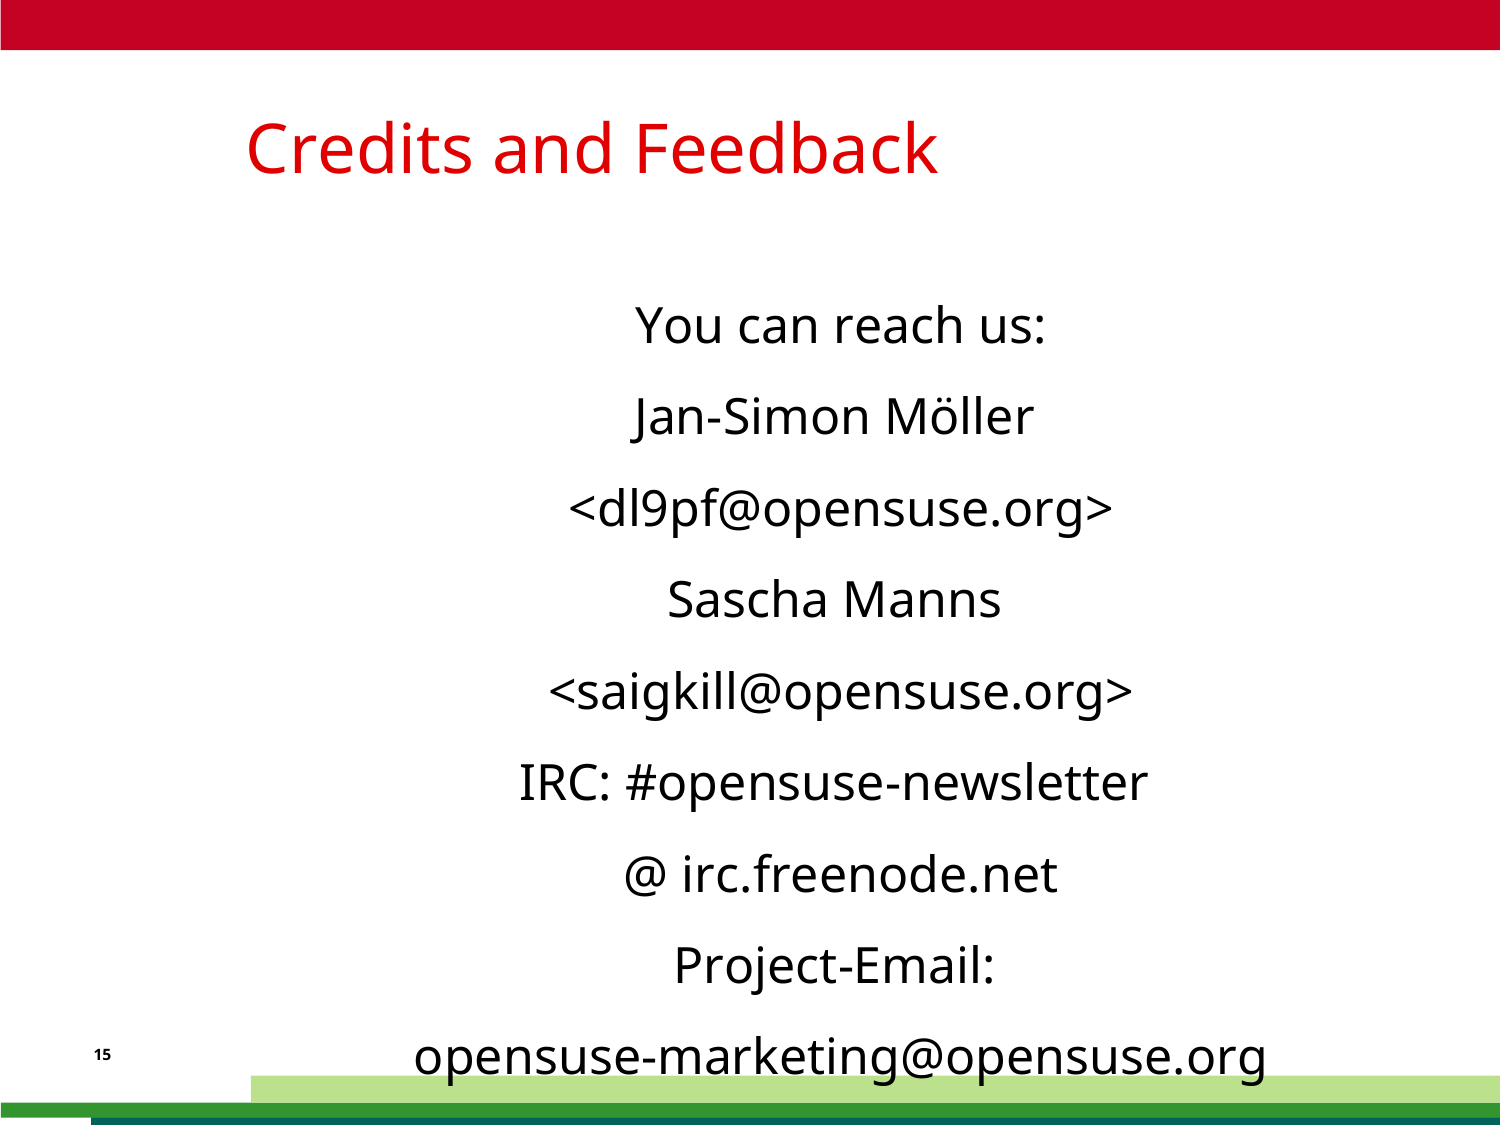

# Credits and Feedback
You can reach us:
Jan-Simon Möller
<dl9pf@opensuse.org>
Sascha Manns
<saigkill@opensuse.org>
IRC: #opensuse-newsletter
@ irc.freenode.net
Project-Email:
opensuse-marketing@opensuse.org
Testing